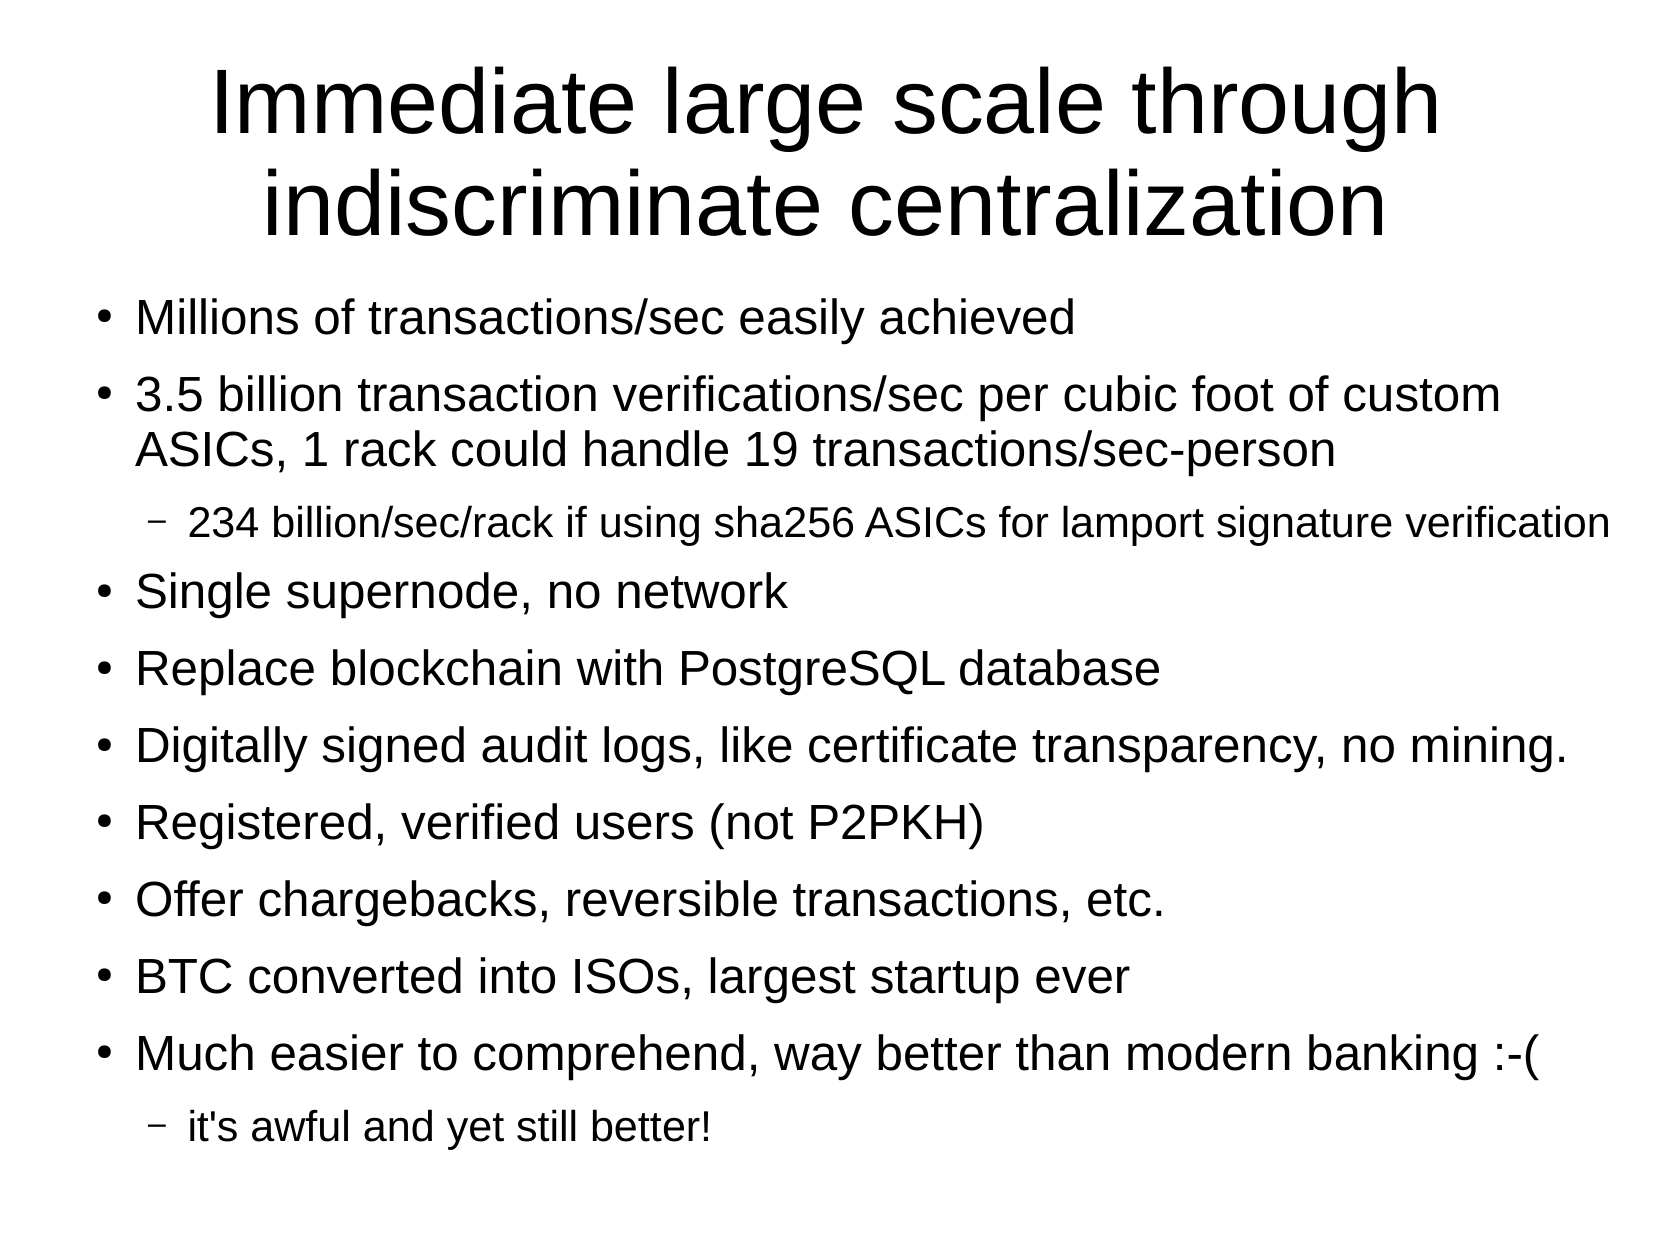

# Immediate large scale through indiscriminate centralization
Millions of transactions/sec easily achieved
3.5 billion transaction verifications/sec per cubic foot of custom ASICs, 1 rack could handle 19 transactions/sec-person
234 billion/sec/rack if using sha256 ASICs for lamport signature verification
Single supernode, no network
Replace blockchain with PostgreSQL database
Digitally signed audit logs, like certificate transparency, no mining.
Registered, verified users (not P2PKH)
Offer chargebacks, reversible transactions, etc.
BTC converted into ISOs, largest startup ever
Much easier to comprehend, way better than modern banking :-(
it's awful and yet still better!